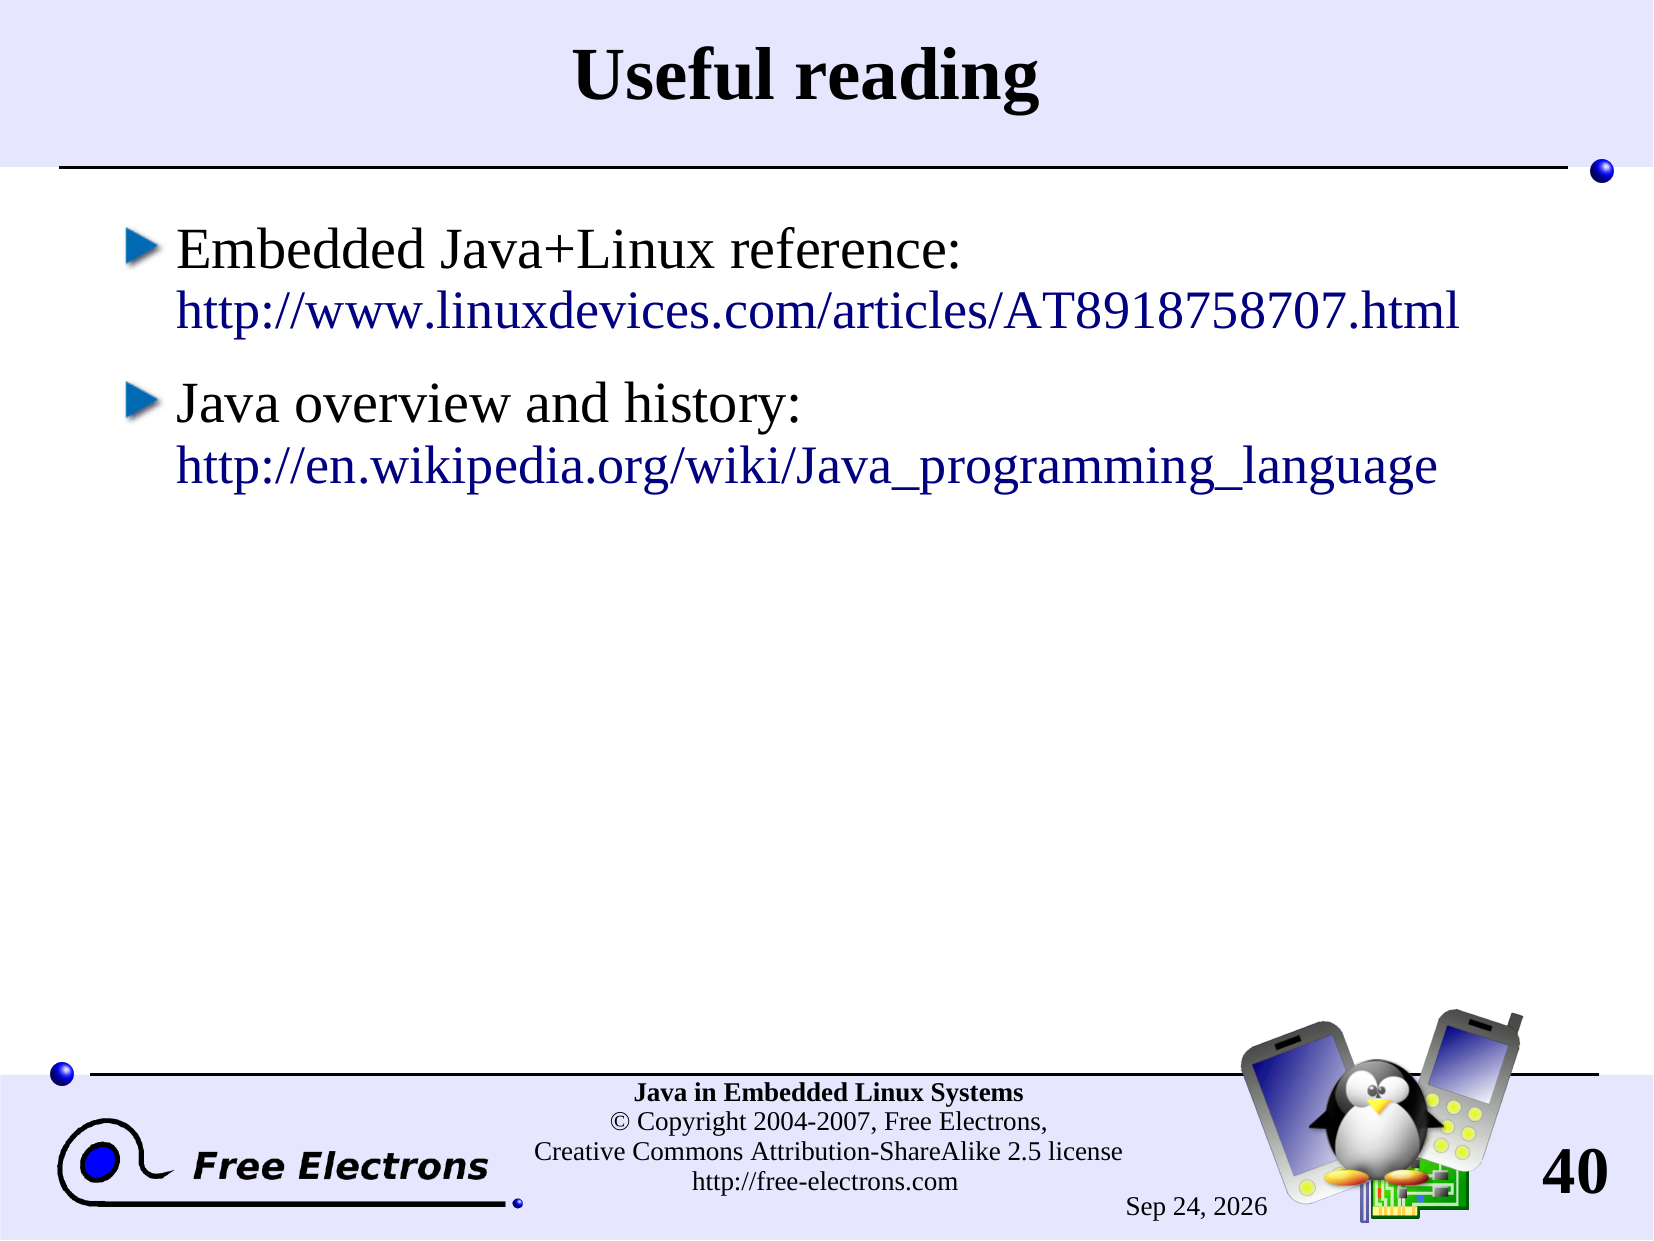

# Useful reading
Embedded Java+Linux reference:
http://www.linuxdevices.com/articles/AT8918758707.html
Java overview and history:
http://en.wikipedia.org/wiki/Java_programming_language